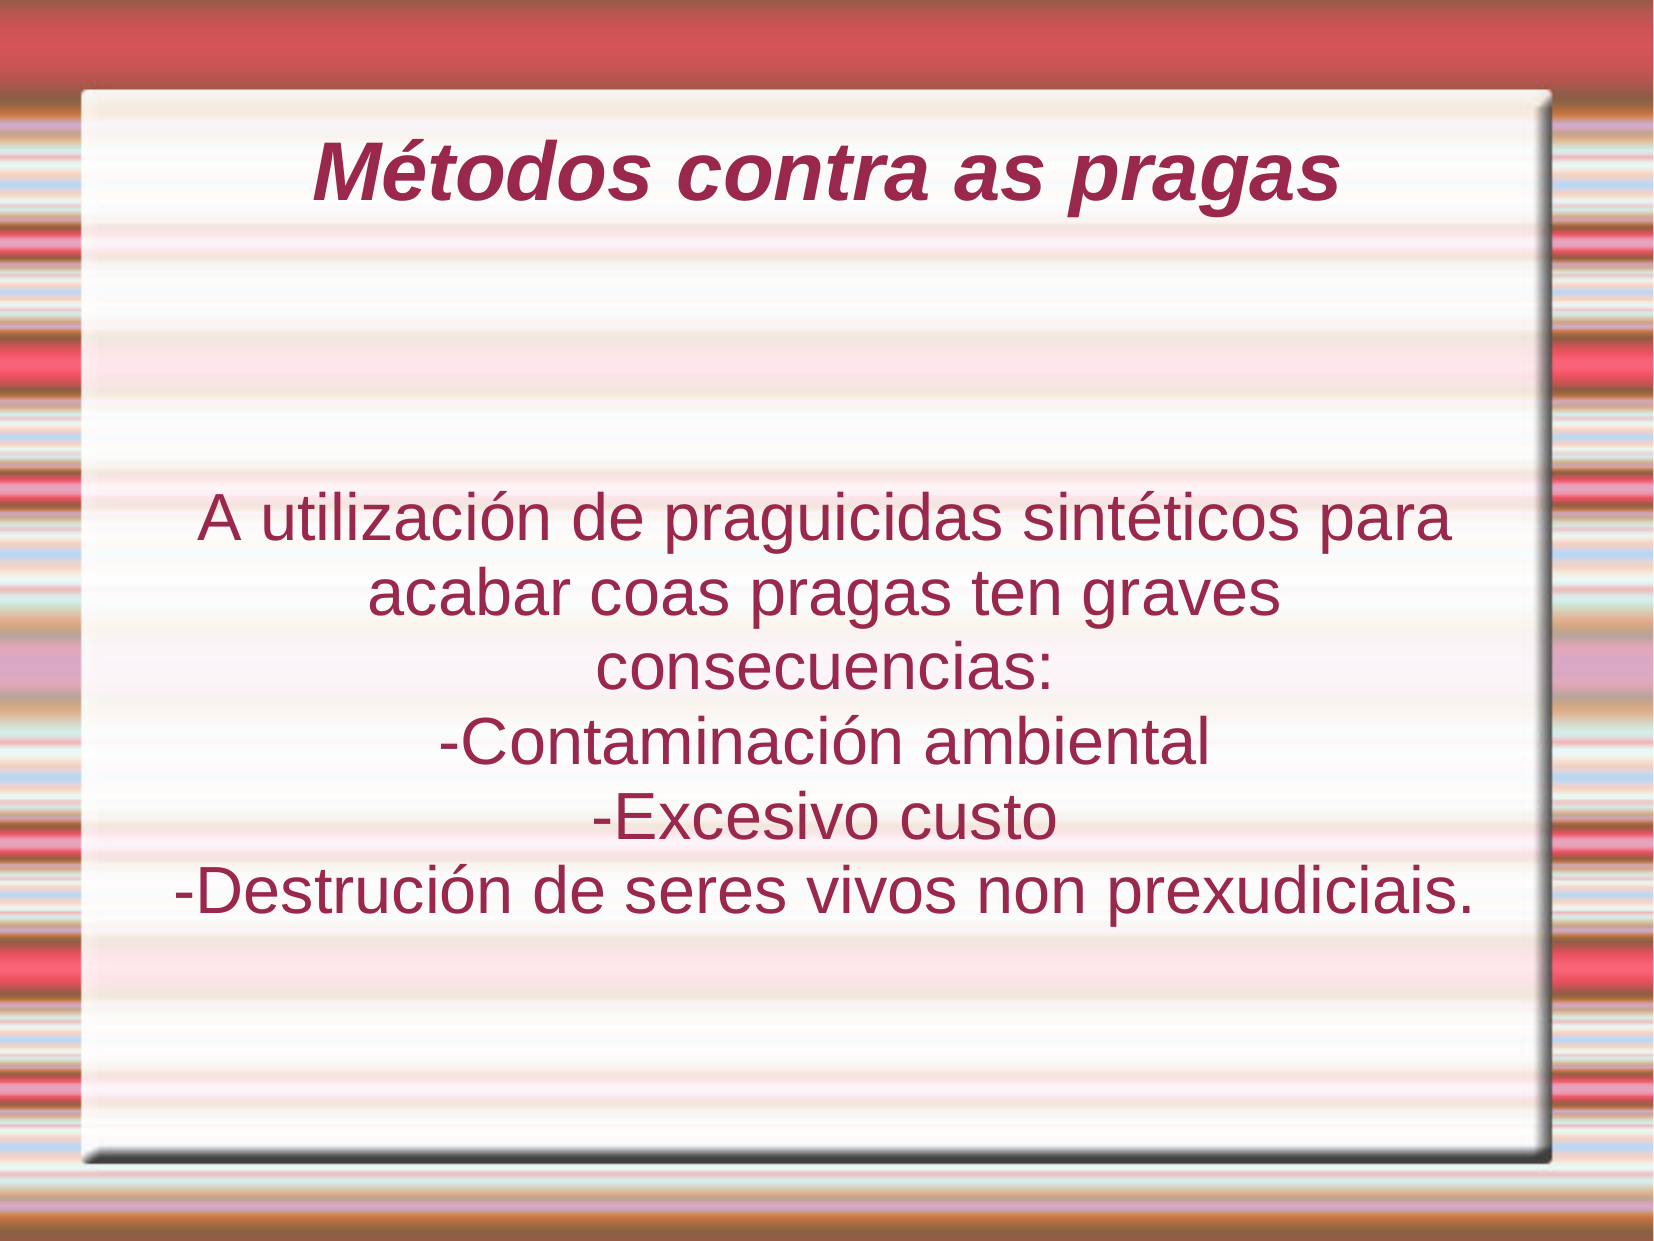

Métodos contra as pragas
# A utilización de praguicidas sintéticos para acabar coas pragas ten graves consecuencias:
-Contaminación ambiental
-Excesivo custo
-Destrución de seres vivos non prexudiciais.